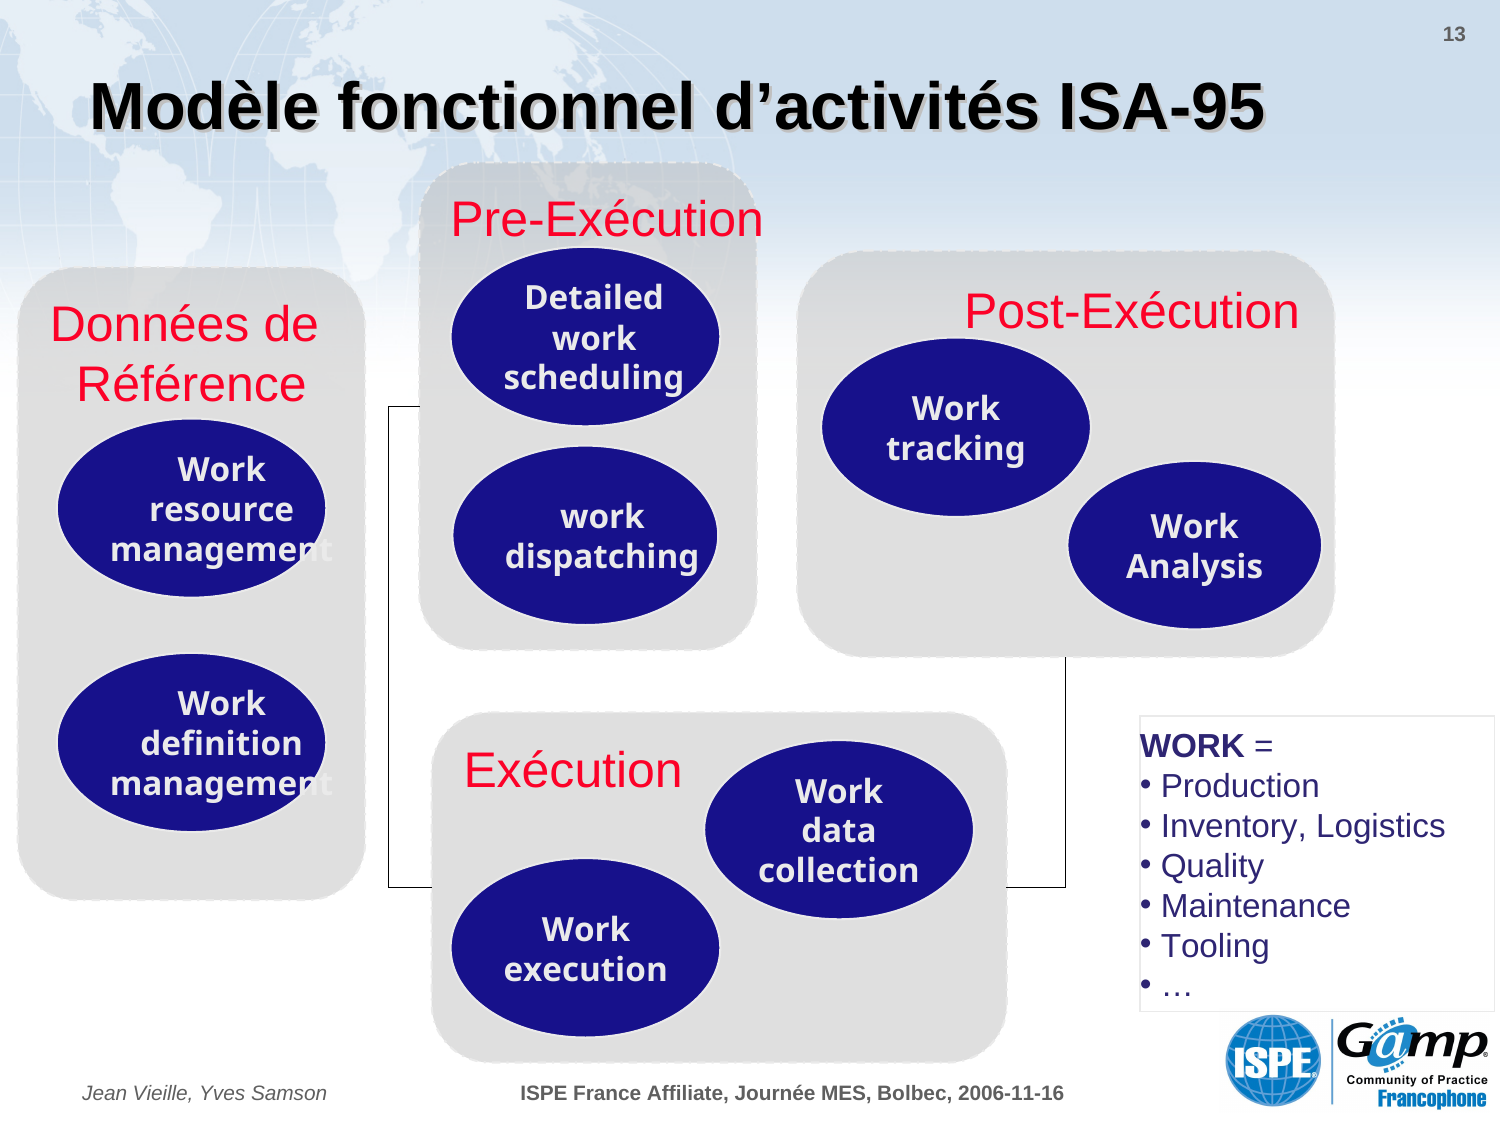

# Modèle fonctionnel d’activités ISA-95
Pre-Exécution
Detailed
work
scheduling
Post-Exécution
Données de
Référence
Work
tracking
Work
resource
management
work
dispatching
Work
Analysis
Work
definition
management
Exécution
WORK =
 Production
 Inventory, Logistics
 Quality
 Maintenance
 Tooling
 …
Work
data
collection
Work
execution